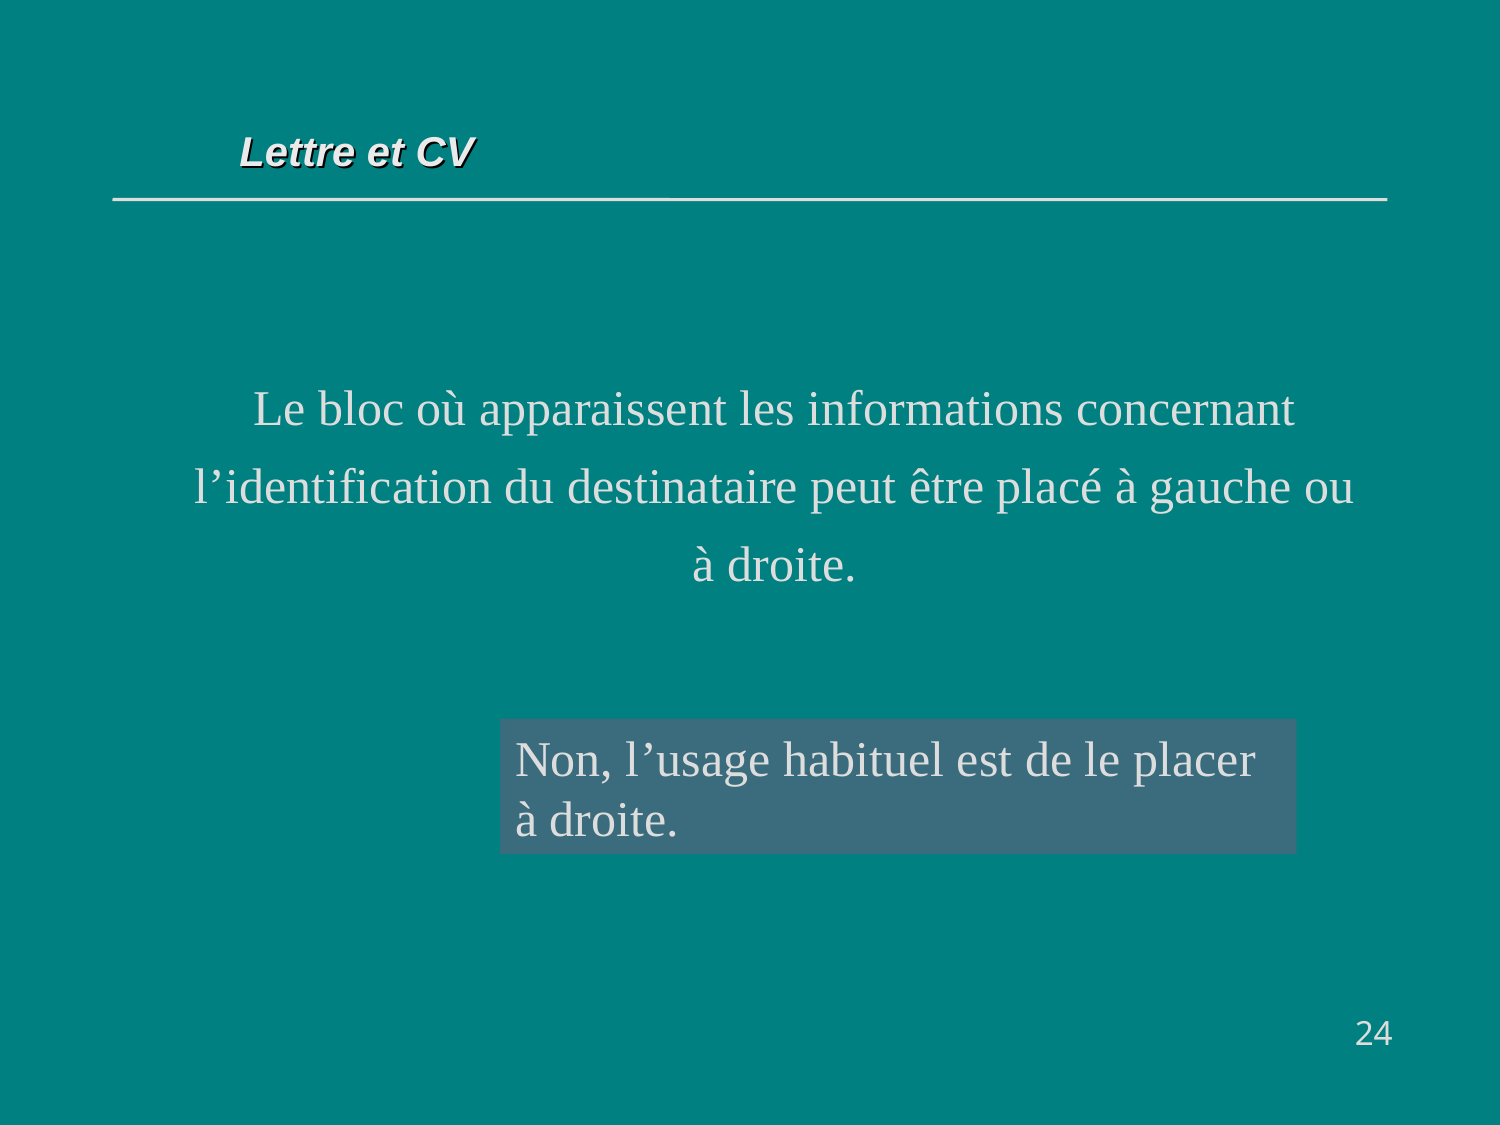

Lettre et CV
Le bloc où apparaissent les informations concernant l’identification du destinataire peut être placé à gauche ou à droite.
V/F
Non, l’usage habituel est de le placer à droite.
24